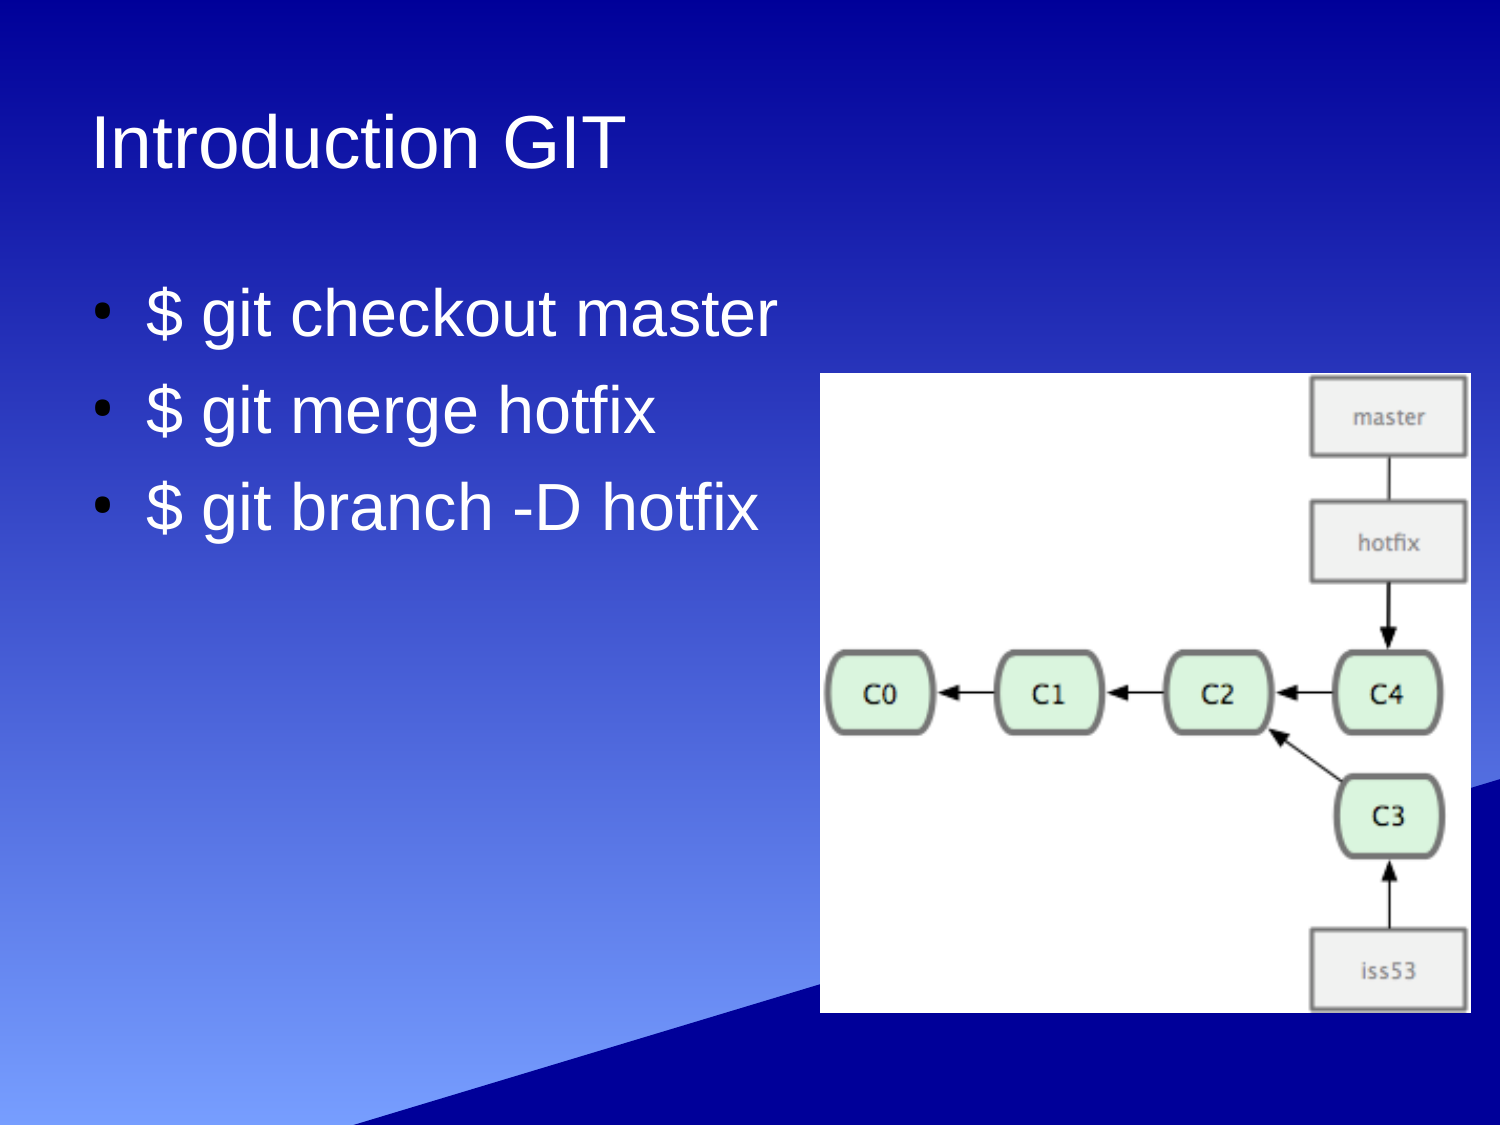

# Introduction GIT
$ git checkout master
$ git merge hotfix
$ git branch -D hotfix